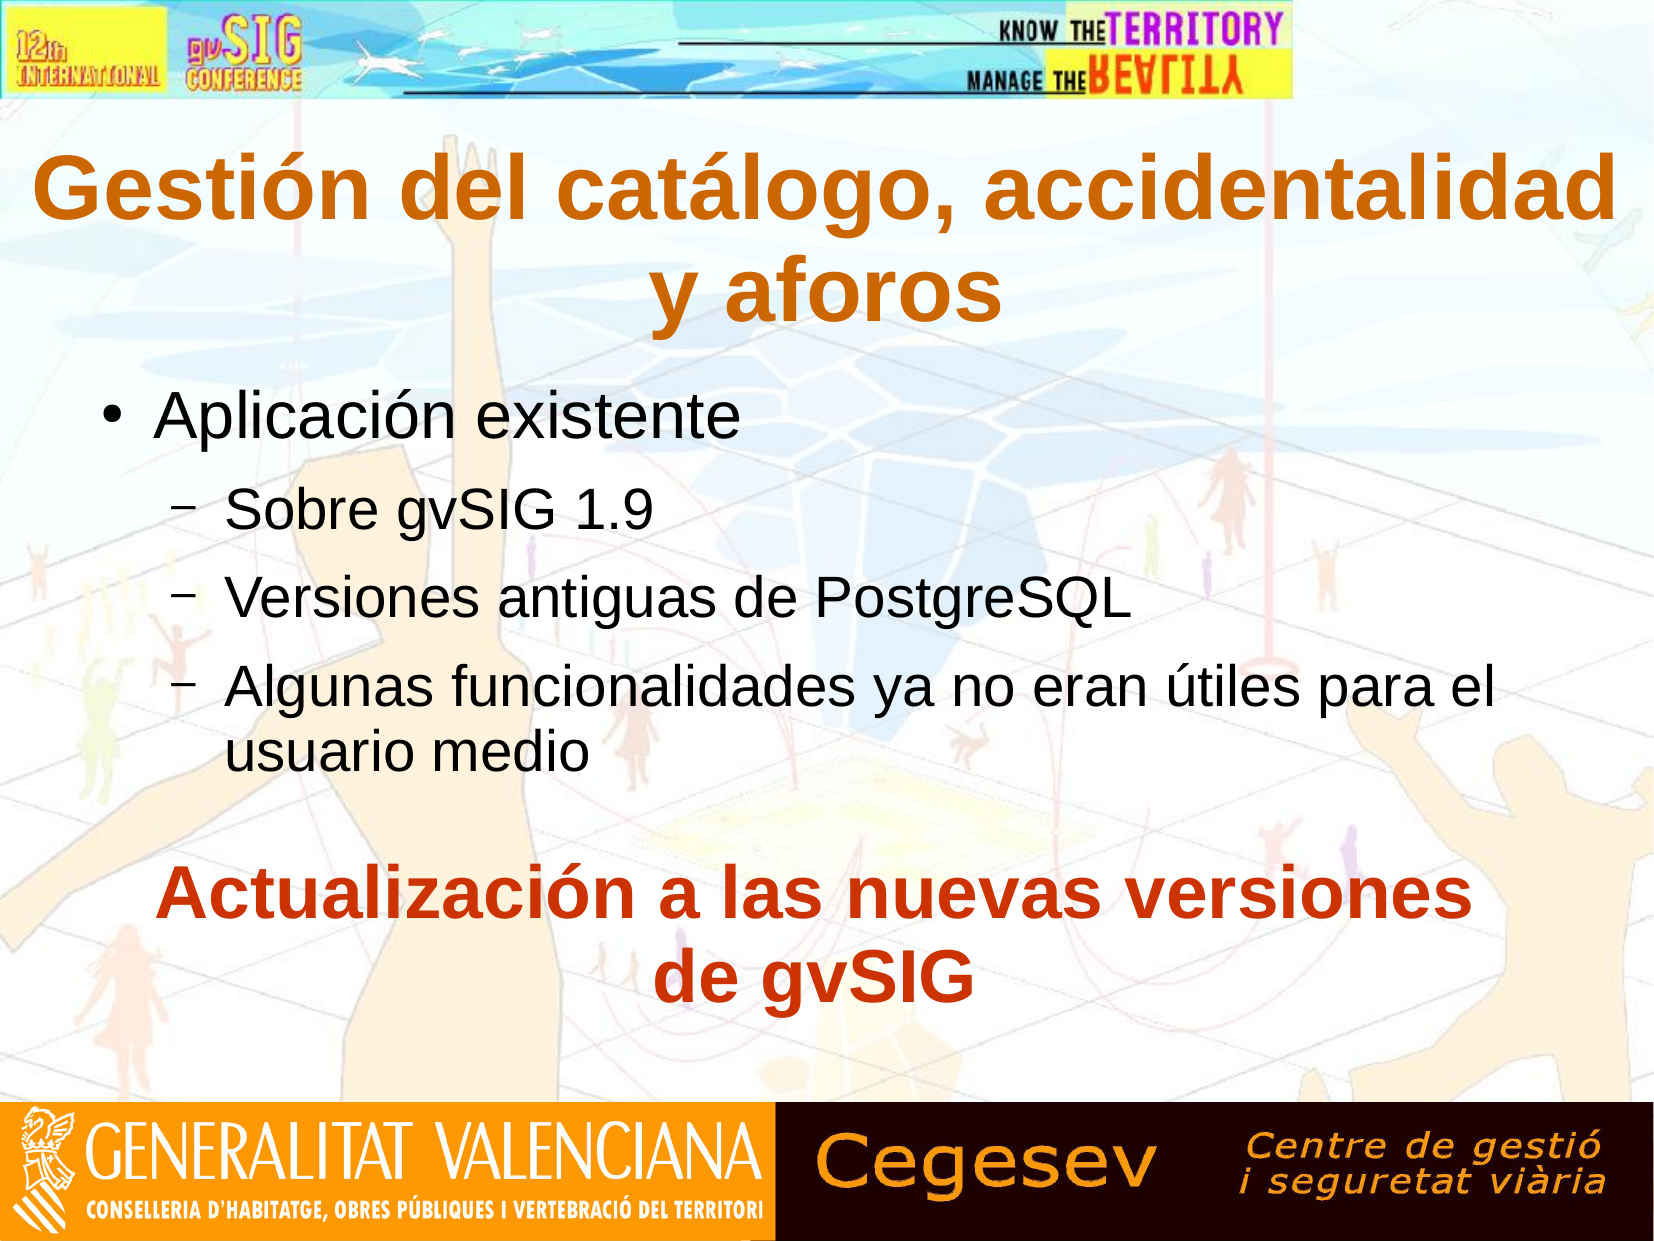

# Gestión del catálogo, accidentalidad y aforos
Aplicación existente
Sobre gvSIG 1.9
Versiones antiguas de PostgreSQL
Algunas funcionalidades ya no eran útiles para el usuario medio
Actualización a las nuevas versiones de gvSIG